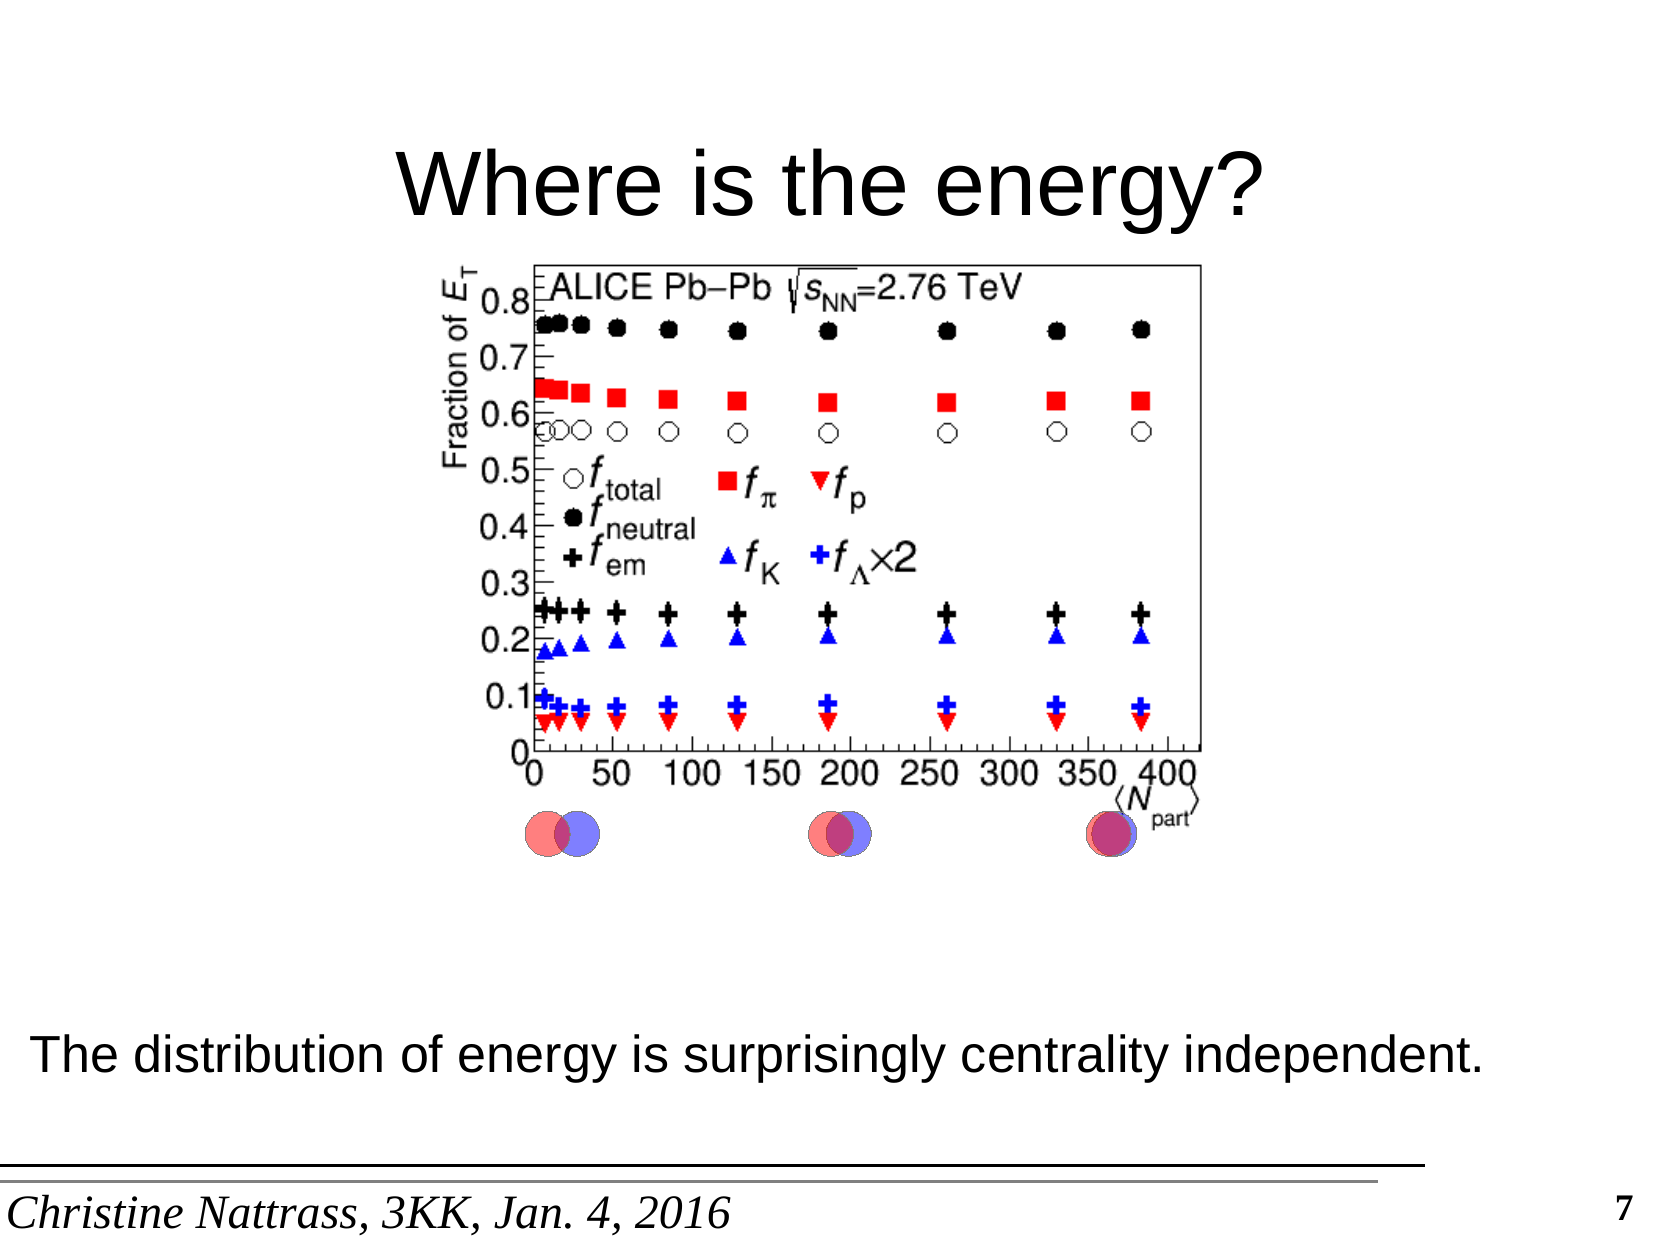

# Where is the energy?
The distribution of energy is surprisingly centrality independent.